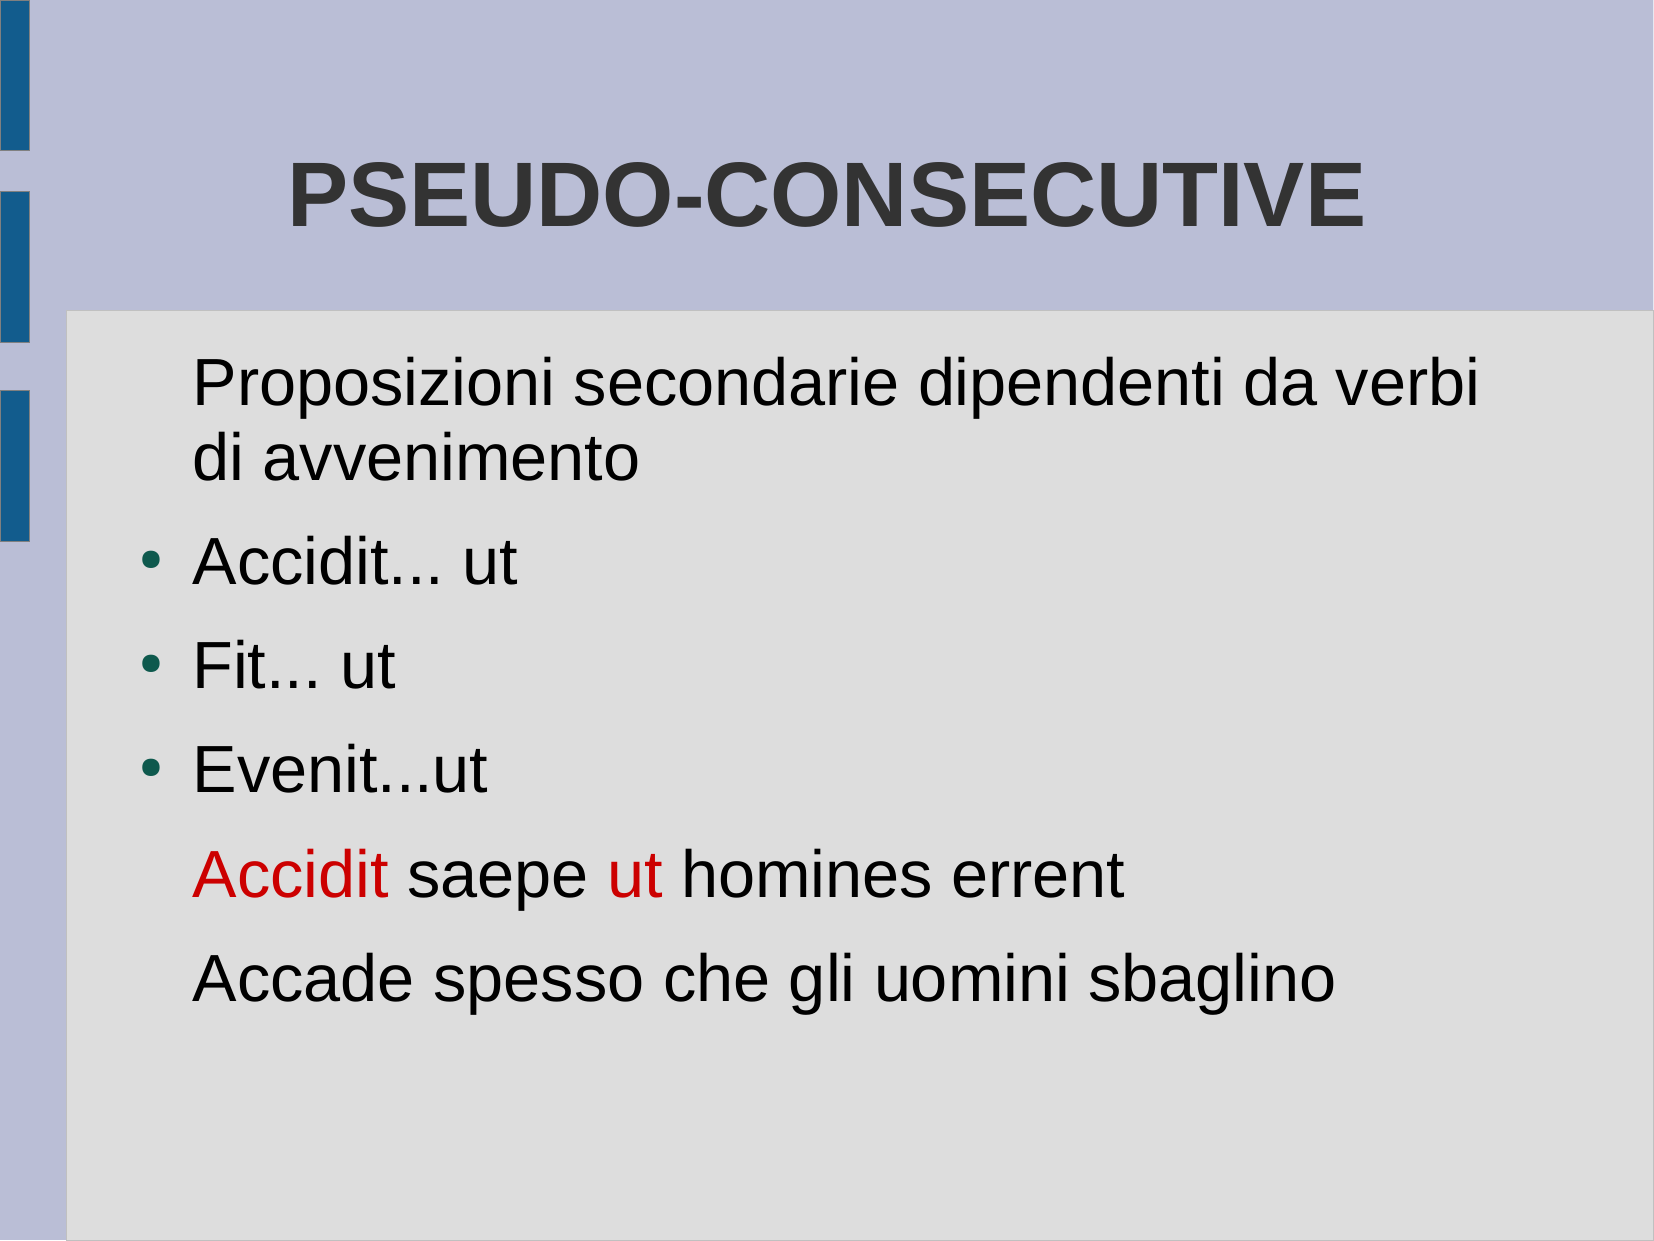

# PSEUDO-CONSECUTIVE
Proposizioni secondarie dipendenti da verbi di avvenimento
Accidit... ut
Fit... ut
Evenit...ut
Accidit saepe ut homines errent
Accade spesso che gli uomini sbaglino